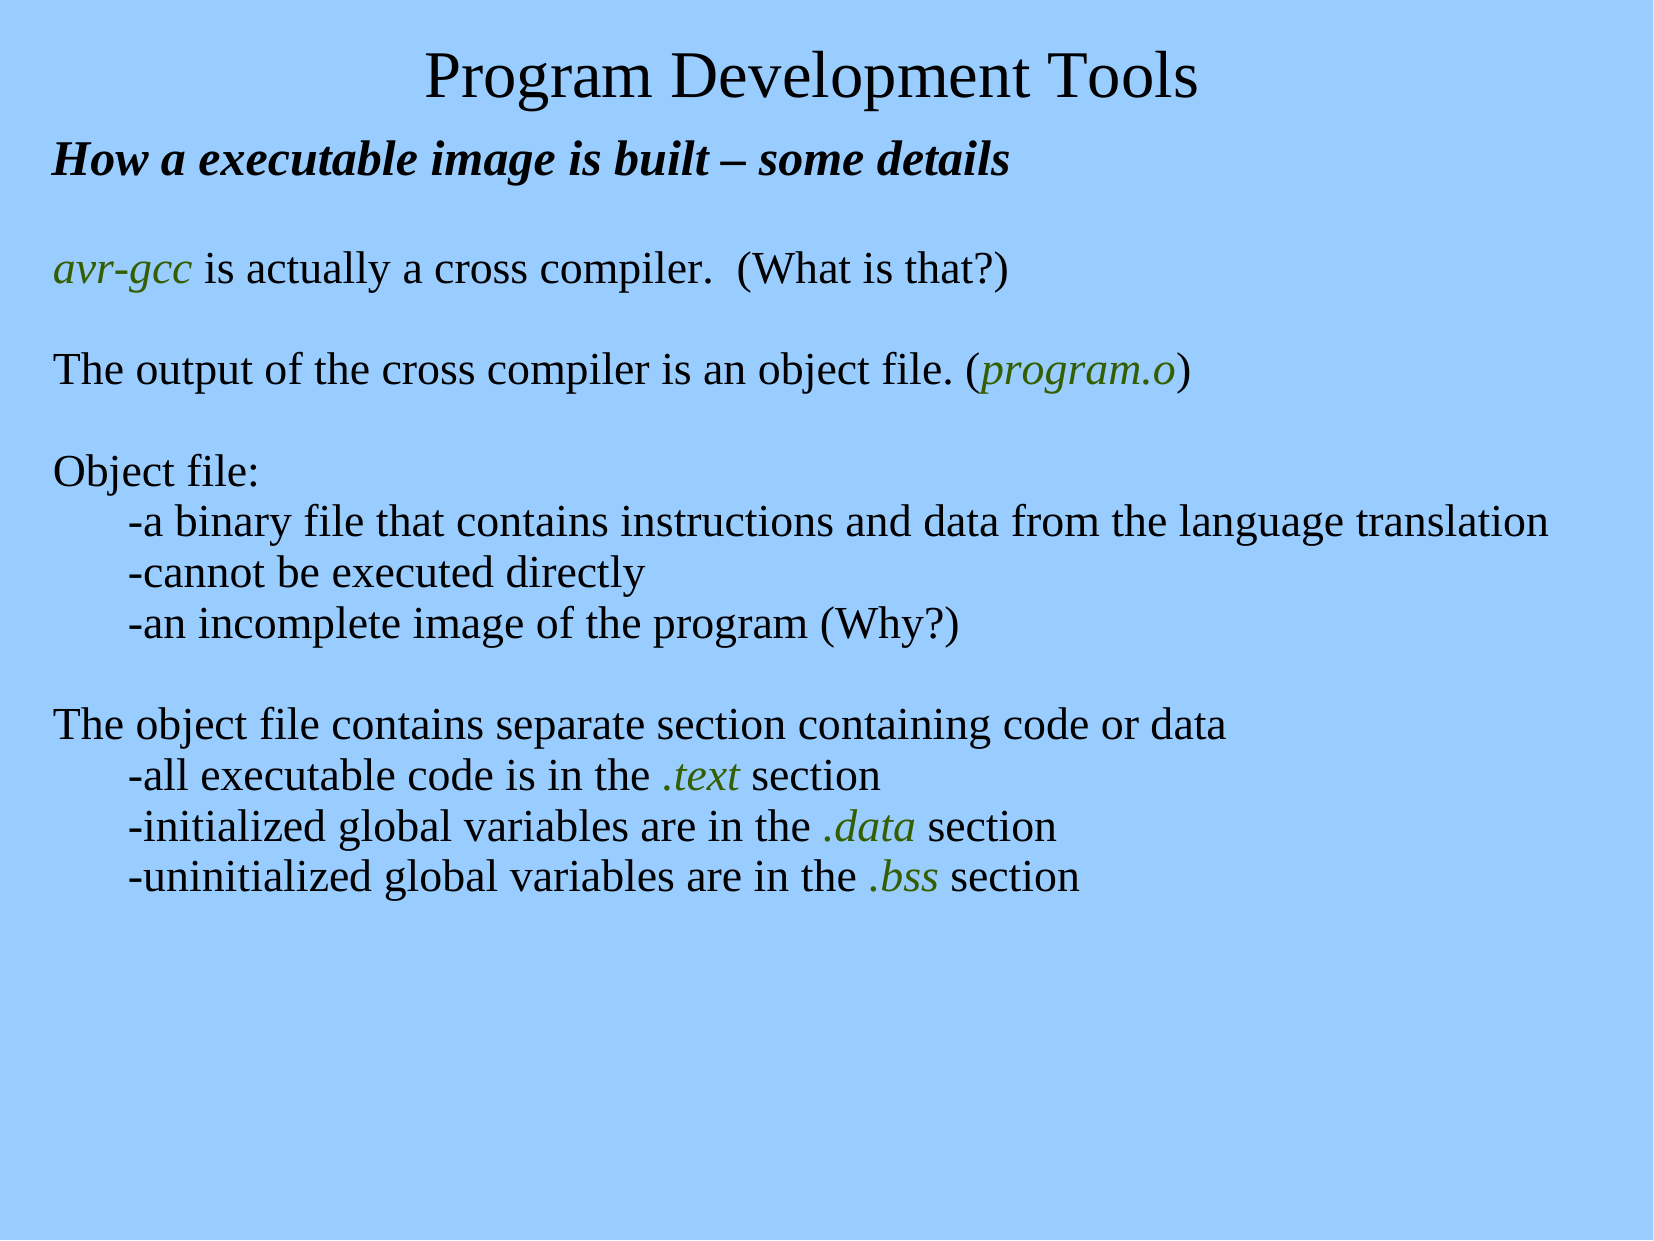

Program Development Tools
How a executable image is built – some details
avr-gcc is actually a cross compiler. (What is that?)
The output of the cross compiler is an object file. (program.o)
Object file:
	-a binary file that contains instructions and data from the language translation
	-cannot be executed directly
	-an incomplete image of the program (Why?)
The object file contains separate section containing code or data
	-all executable code is in the .text section
	-initialized global variables are in the .data section
	-uninitialized global variables are in the .bss section